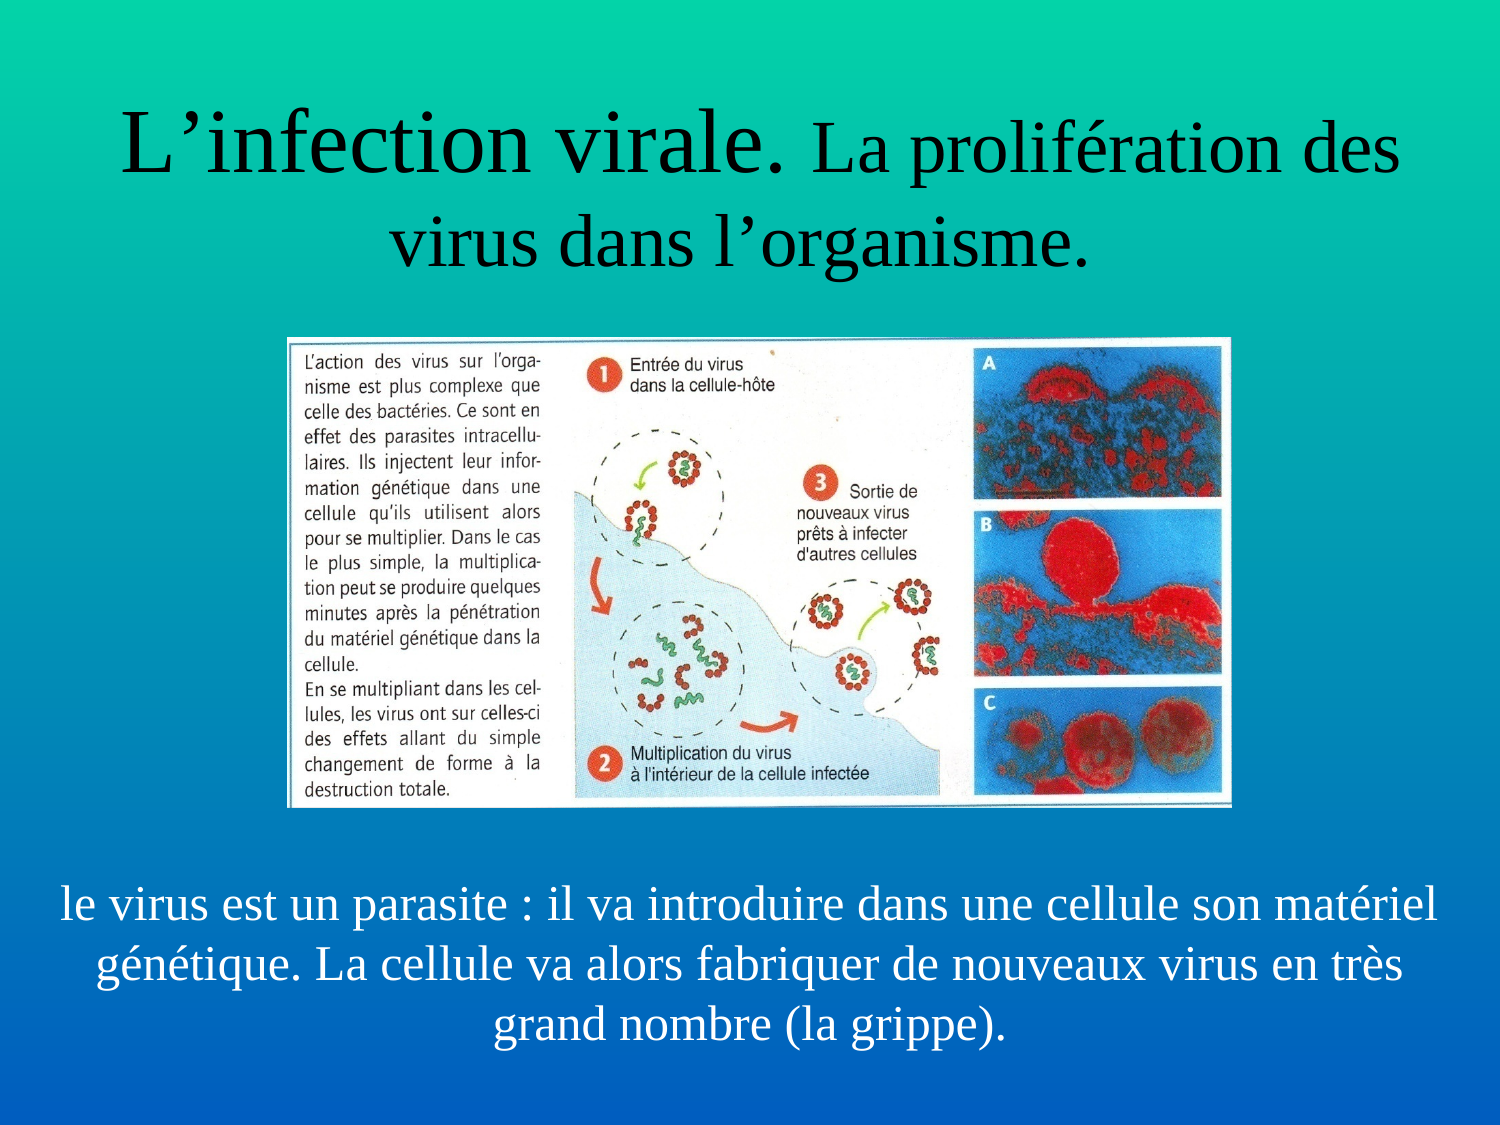

# L’infection virale. La prolifération des virus dans l’organisme.
le virus est un parasite : il va introduire dans une cellule son matériel génétique. La cellule va alors fabriquer de nouveaux virus en très grand nombre (la grippe).